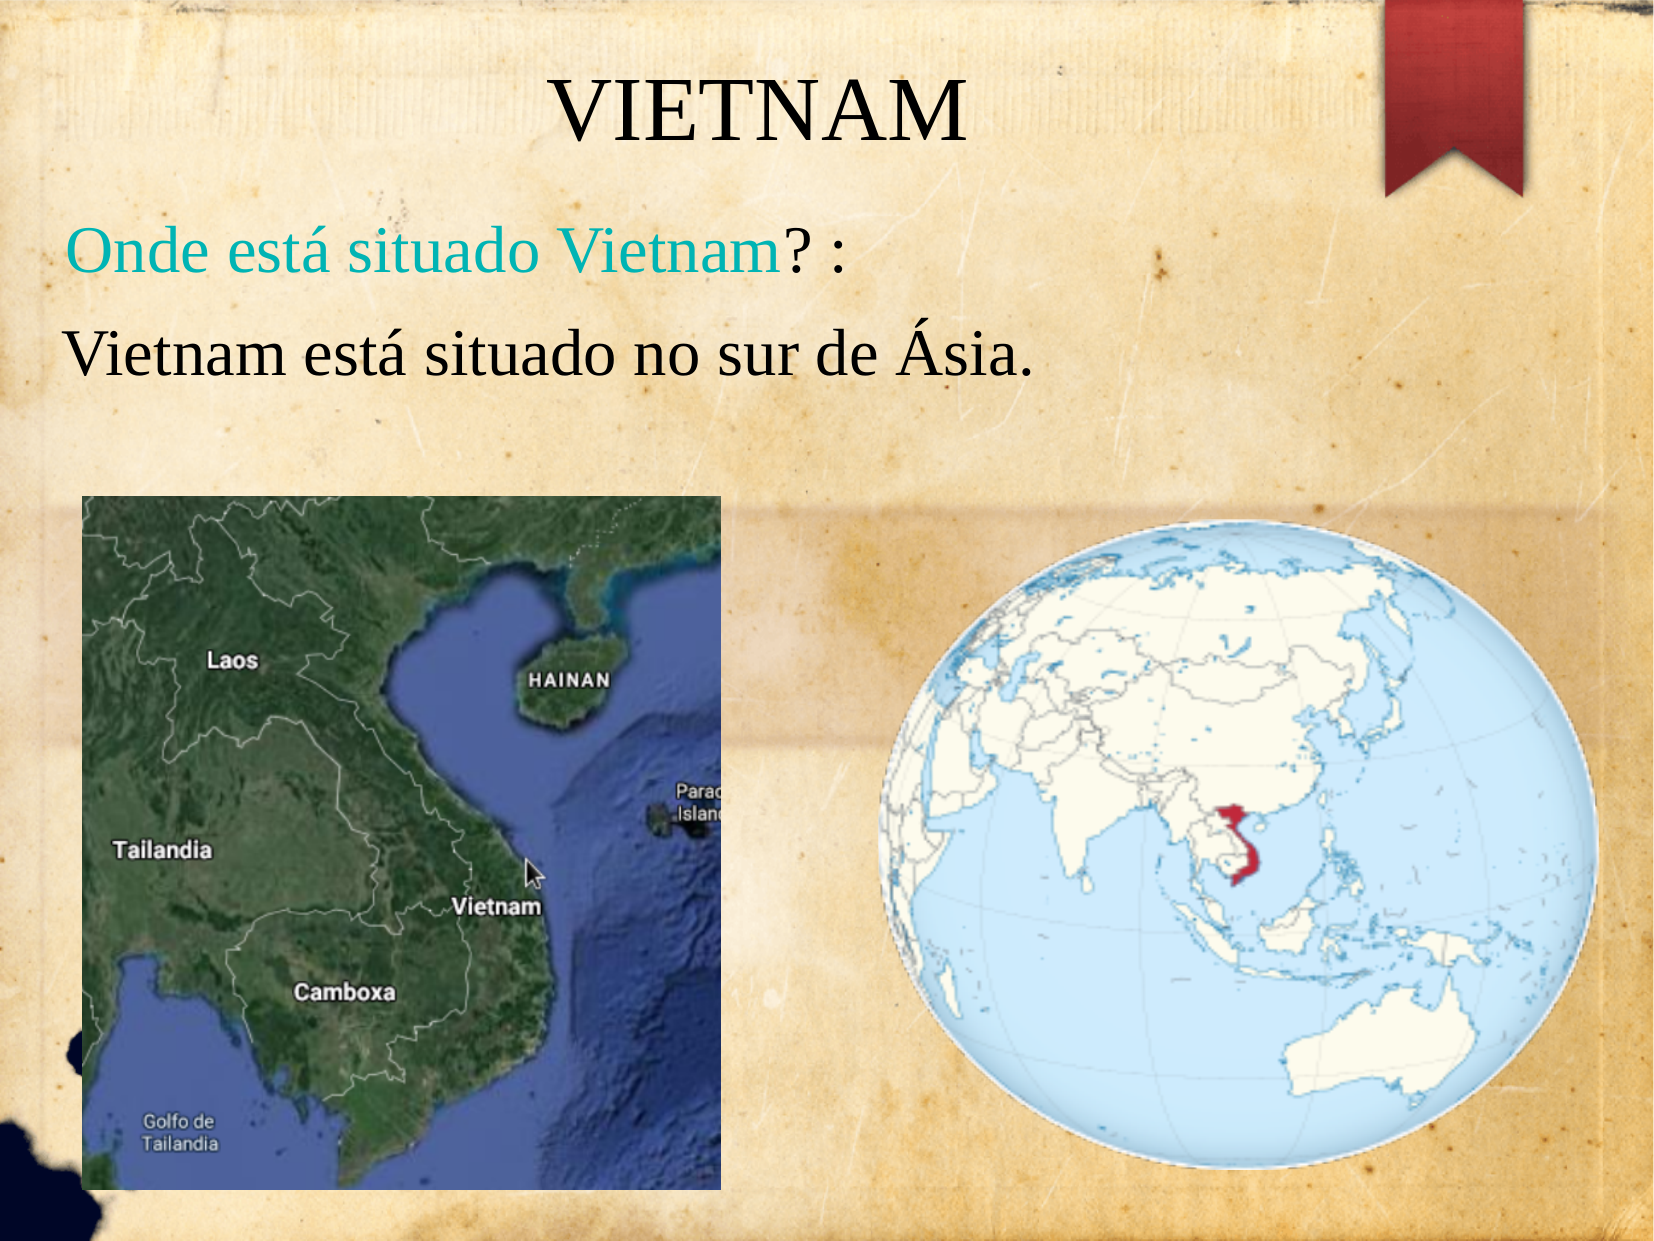

# VIETNAM
Onde está situado Vietnam? :
Vietnam está situado no sur de Ásia.